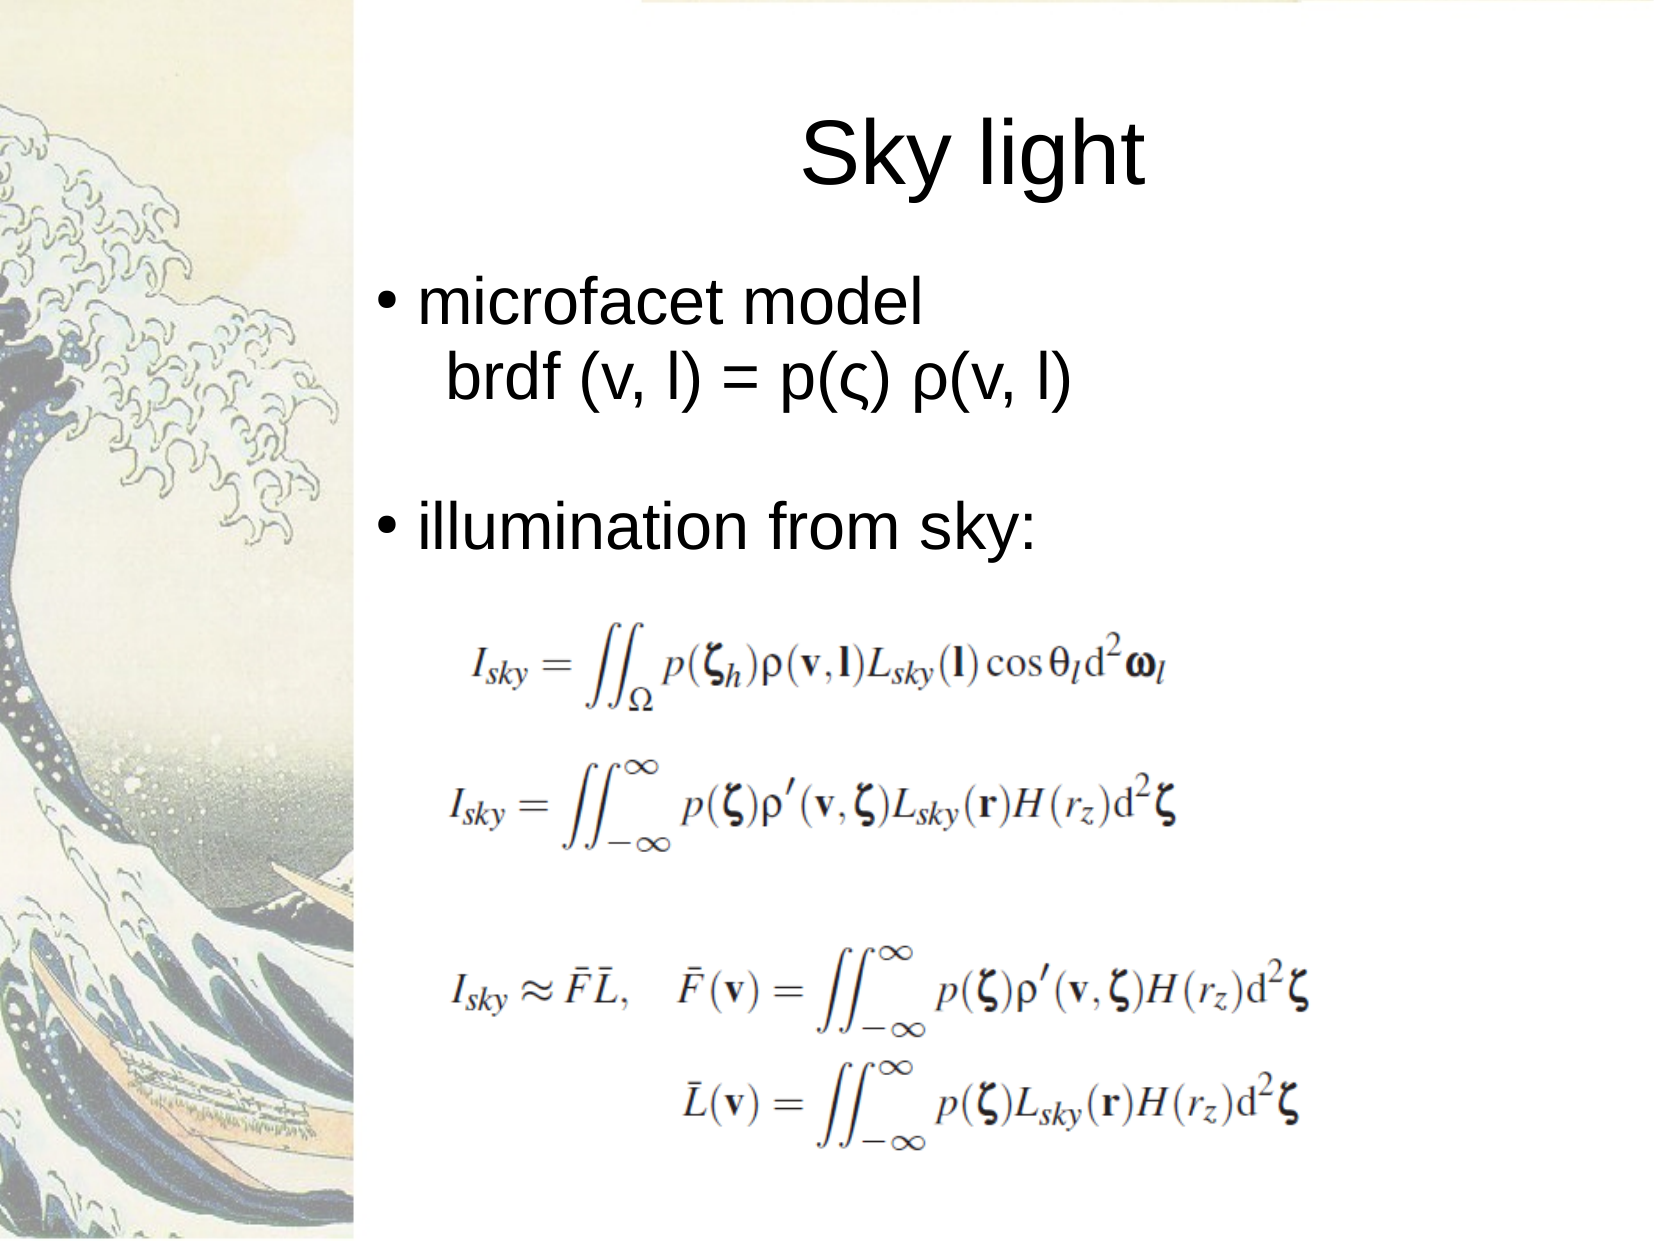

# Sky light
 microfacet model
brdf (v, l) = p(ς) ρ(v, l)
 illumination from sky: